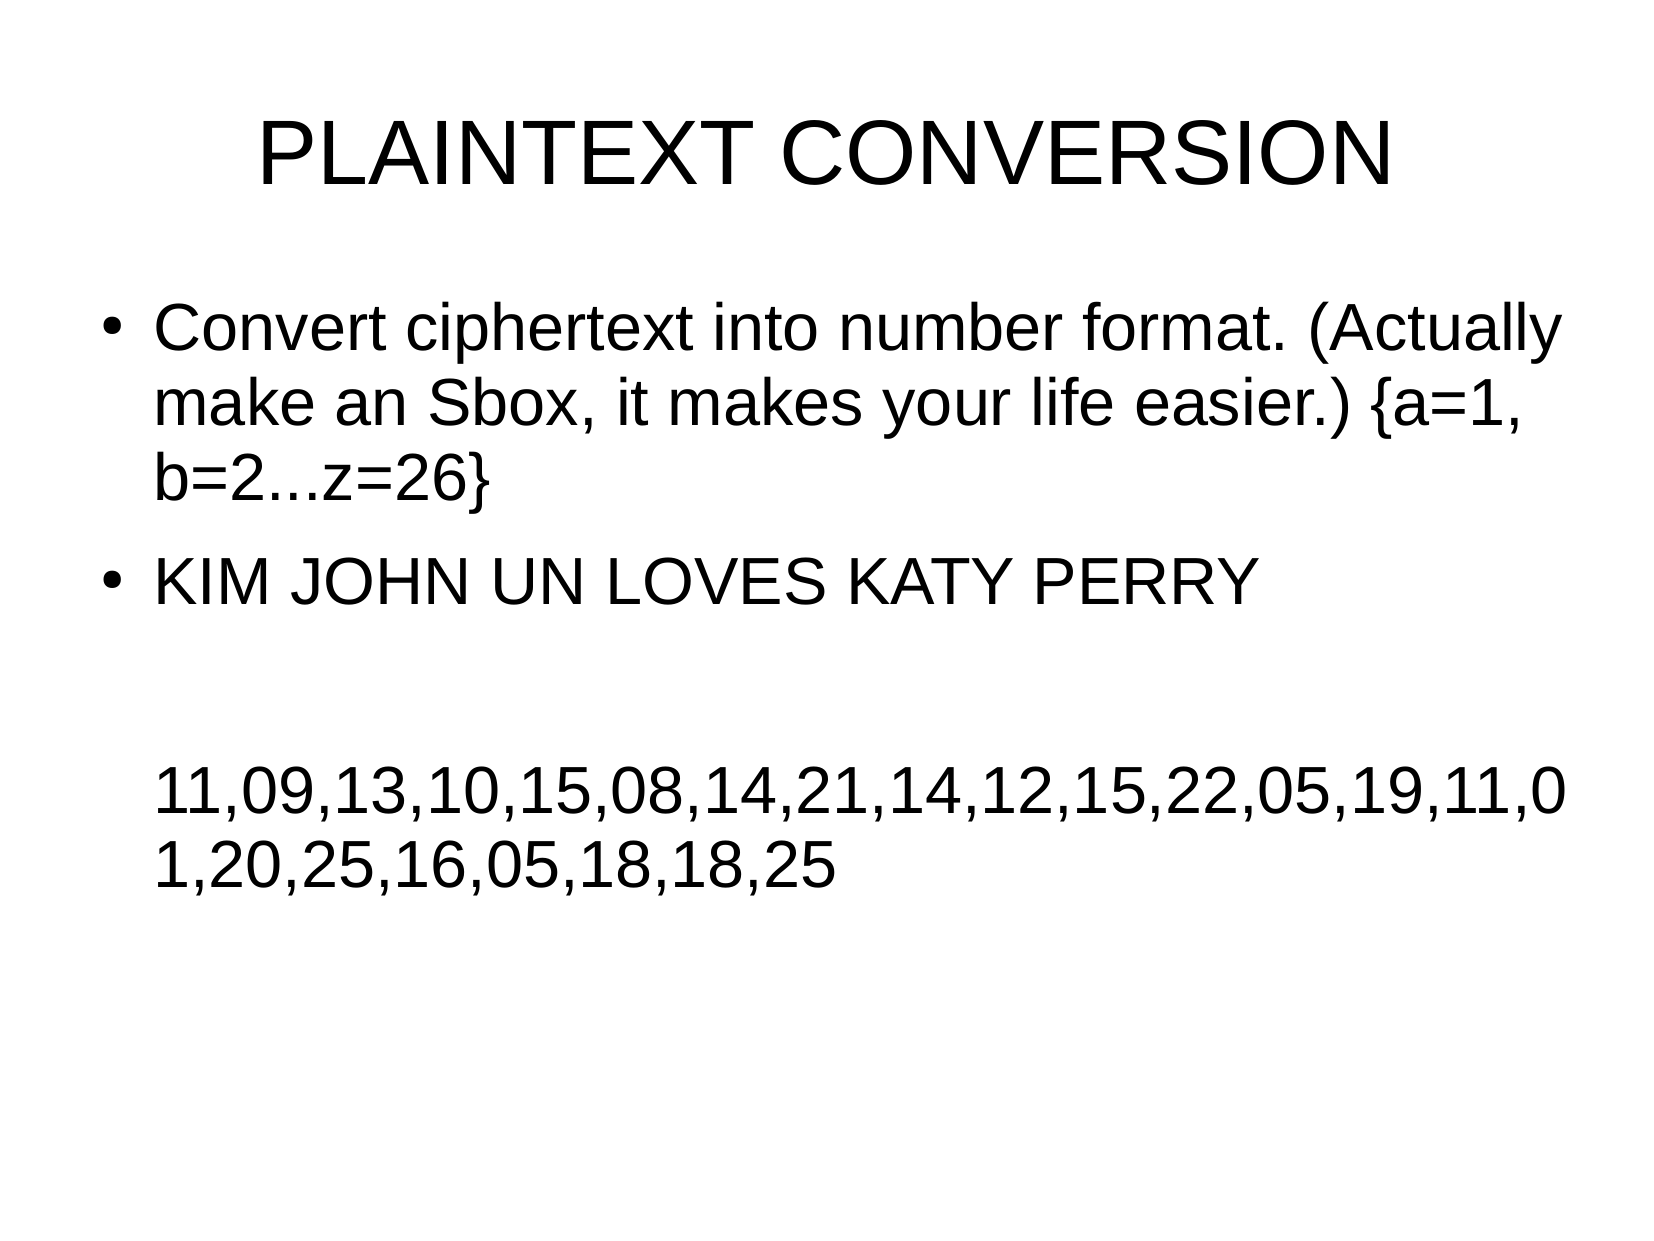

# PLAINTEXT CONVERSION
Convert ciphertext into number format. (Actually make an Sbox, it makes your life easier.) {a=1, b=2...z=26}
KIM JOHN UN LOVES KATY PERRY
11,09,13,10,15,08,14,21,14,12,15,22,05,19,11,01,20,25,16,05,18,18,25